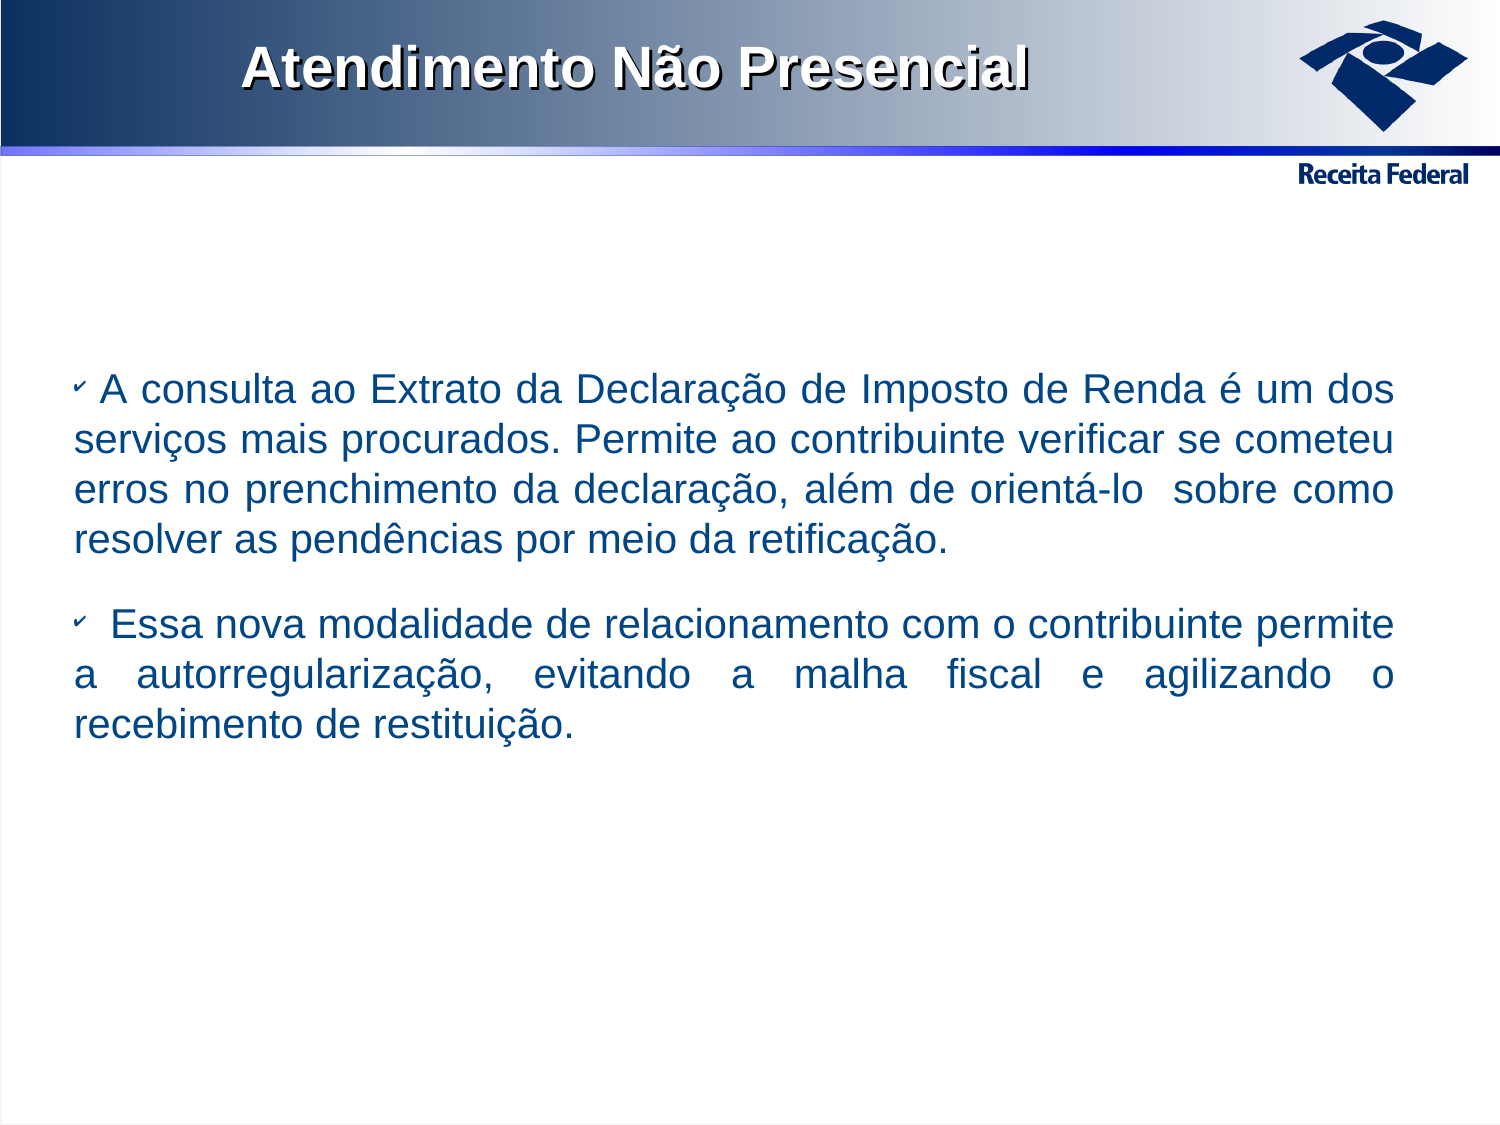

Atendimento Não Presencial
#
 A consulta ao Extrato da Declaração de Imposto de Renda é um dos serviços mais procurados. Permite ao contribuinte verificar se cometeu erros no prenchimento da declaração, além de orientá-lo sobre como resolver as pendências por meio da retificação.
 Essa nova modalidade de relacionamento com o contribuinte permite a autorregularização, evitando a malha fiscal e agilizando o recebimento de restituição.